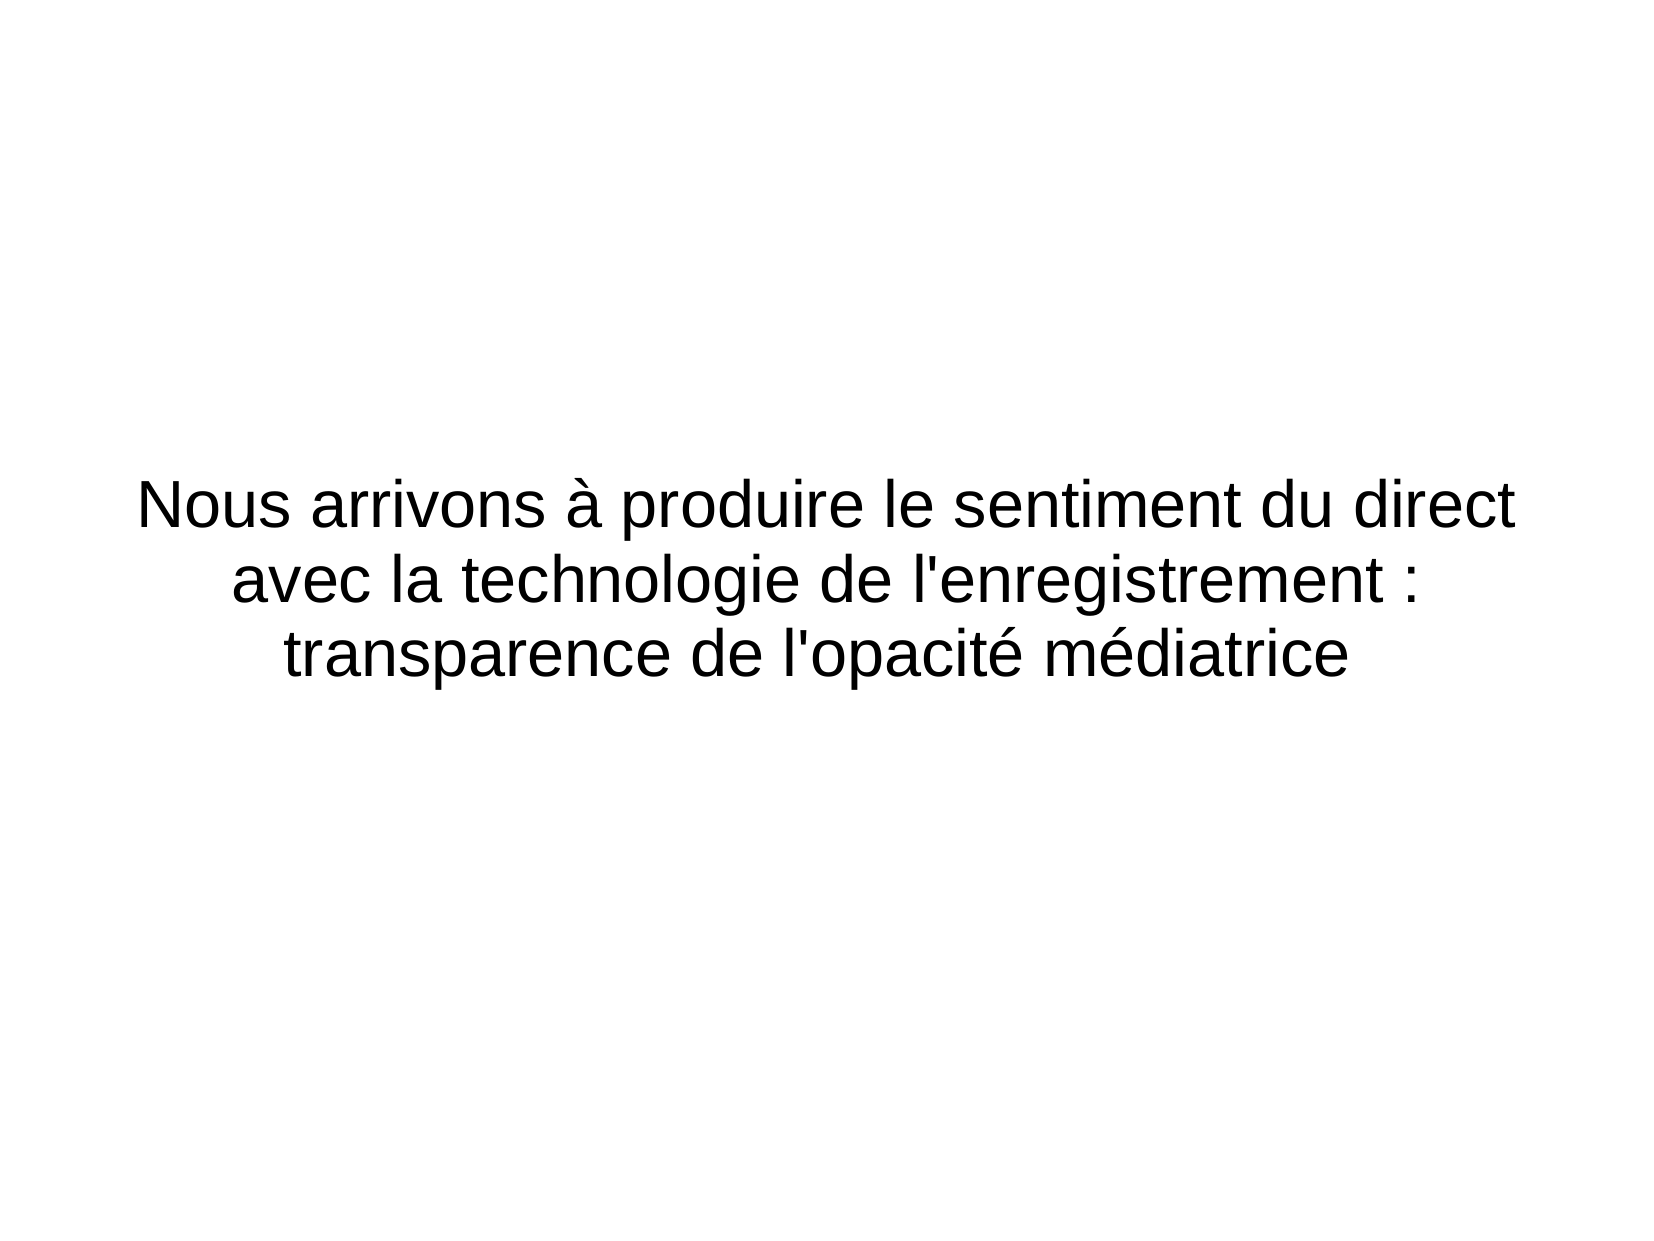

# Nous arrivons à produire le sentiment du direct avec la technologie de l'enregistrement :
transparence de l'opacité médiatrice